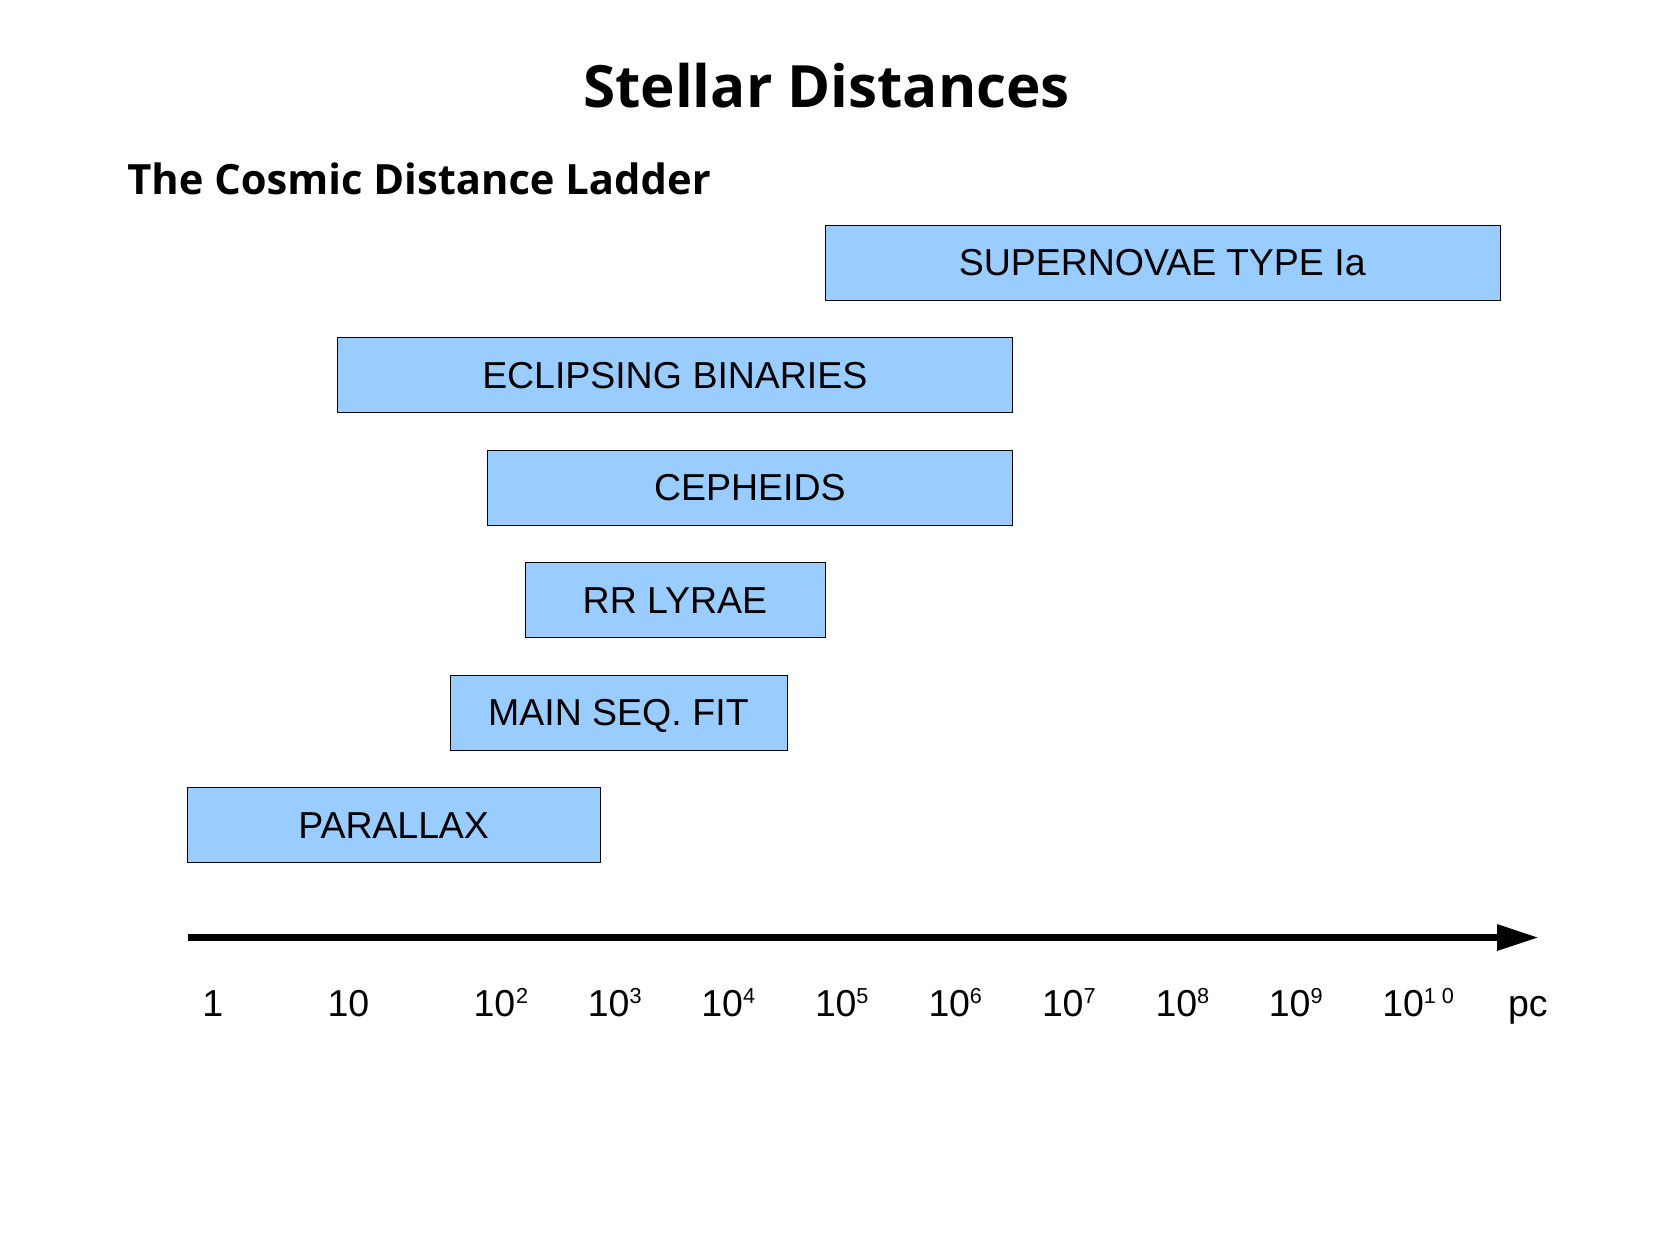

Stellar Distances
The Cosmic Distance Ladder
SUPERNOVAE TYPE Ia
ECLIPSING BINARIES
CEPHEIDS
RR LYRAE
MAIN SEQ. FIT
PARALLAX
1 10 102 103 104 105 106 107 108 109 101 0 pc